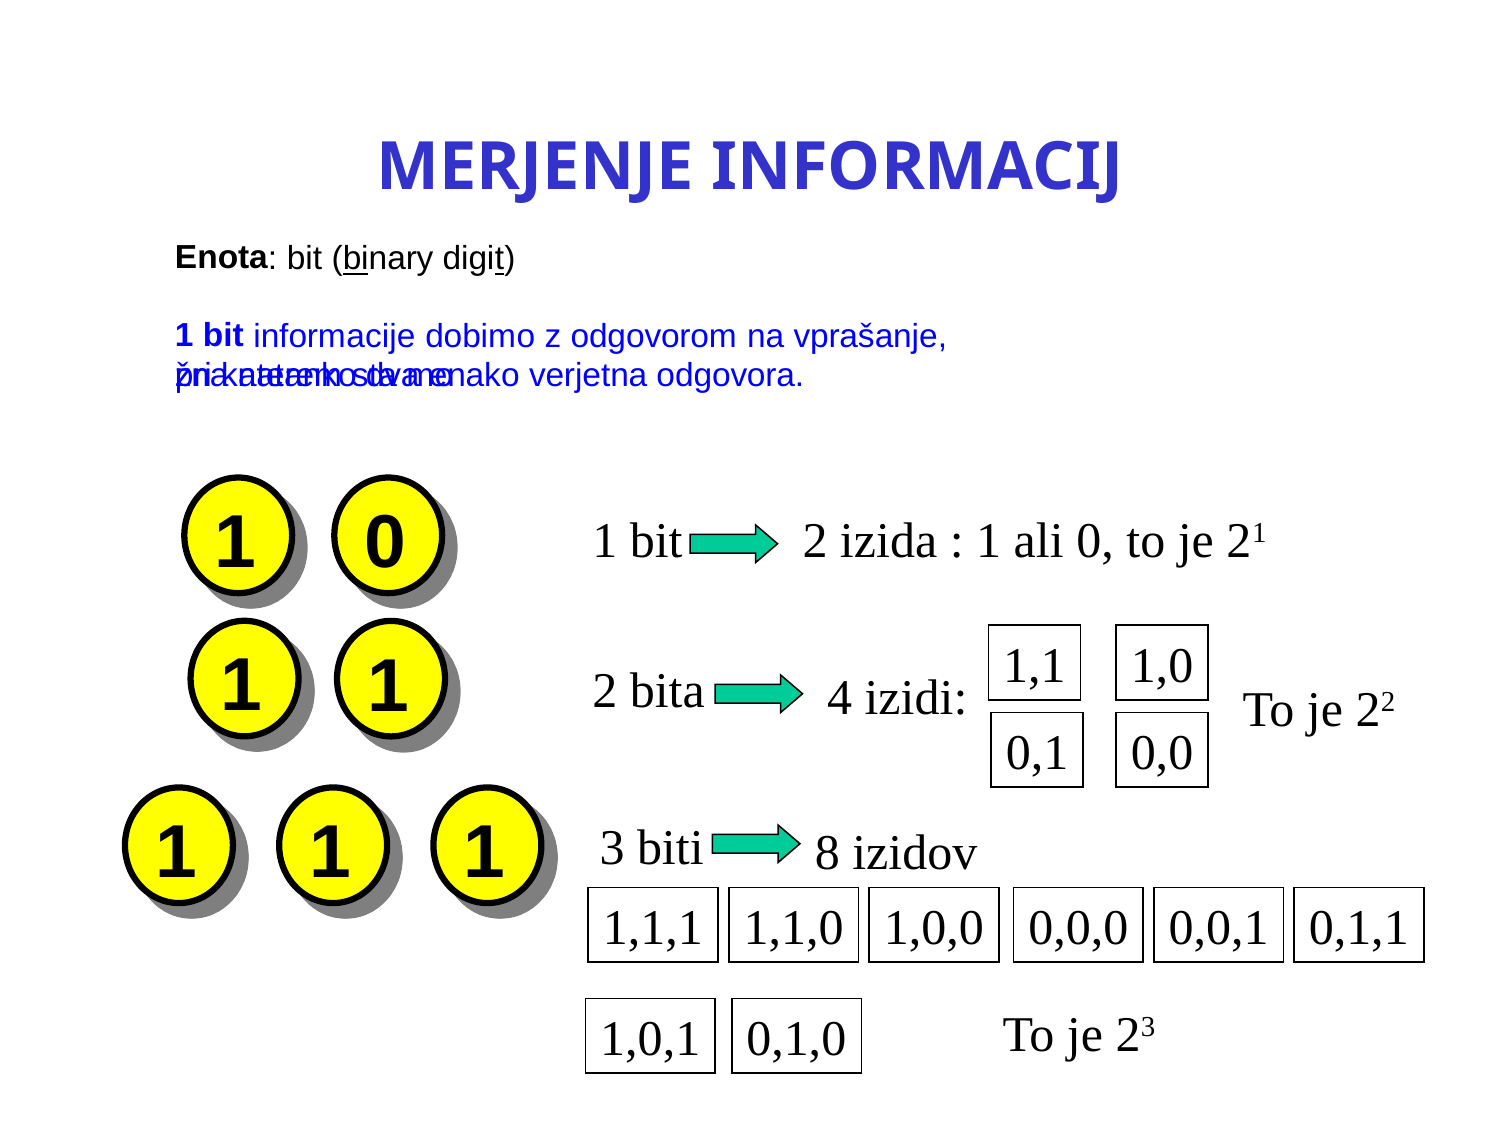

# MERJENJE INFORMACIJ
1
0
1 bit
2 izida : 1 ali 0, to je 21
1
1
1,1
1,0
2 bita
4 izidi:
To je 22
0,1
0,0
1
1
1
3 biti
8 izidov
1,1,1
1,1,0
1,0,0
0,0,0
0,0,1
0,1,1
To je 23
1,0,1
0,1,0